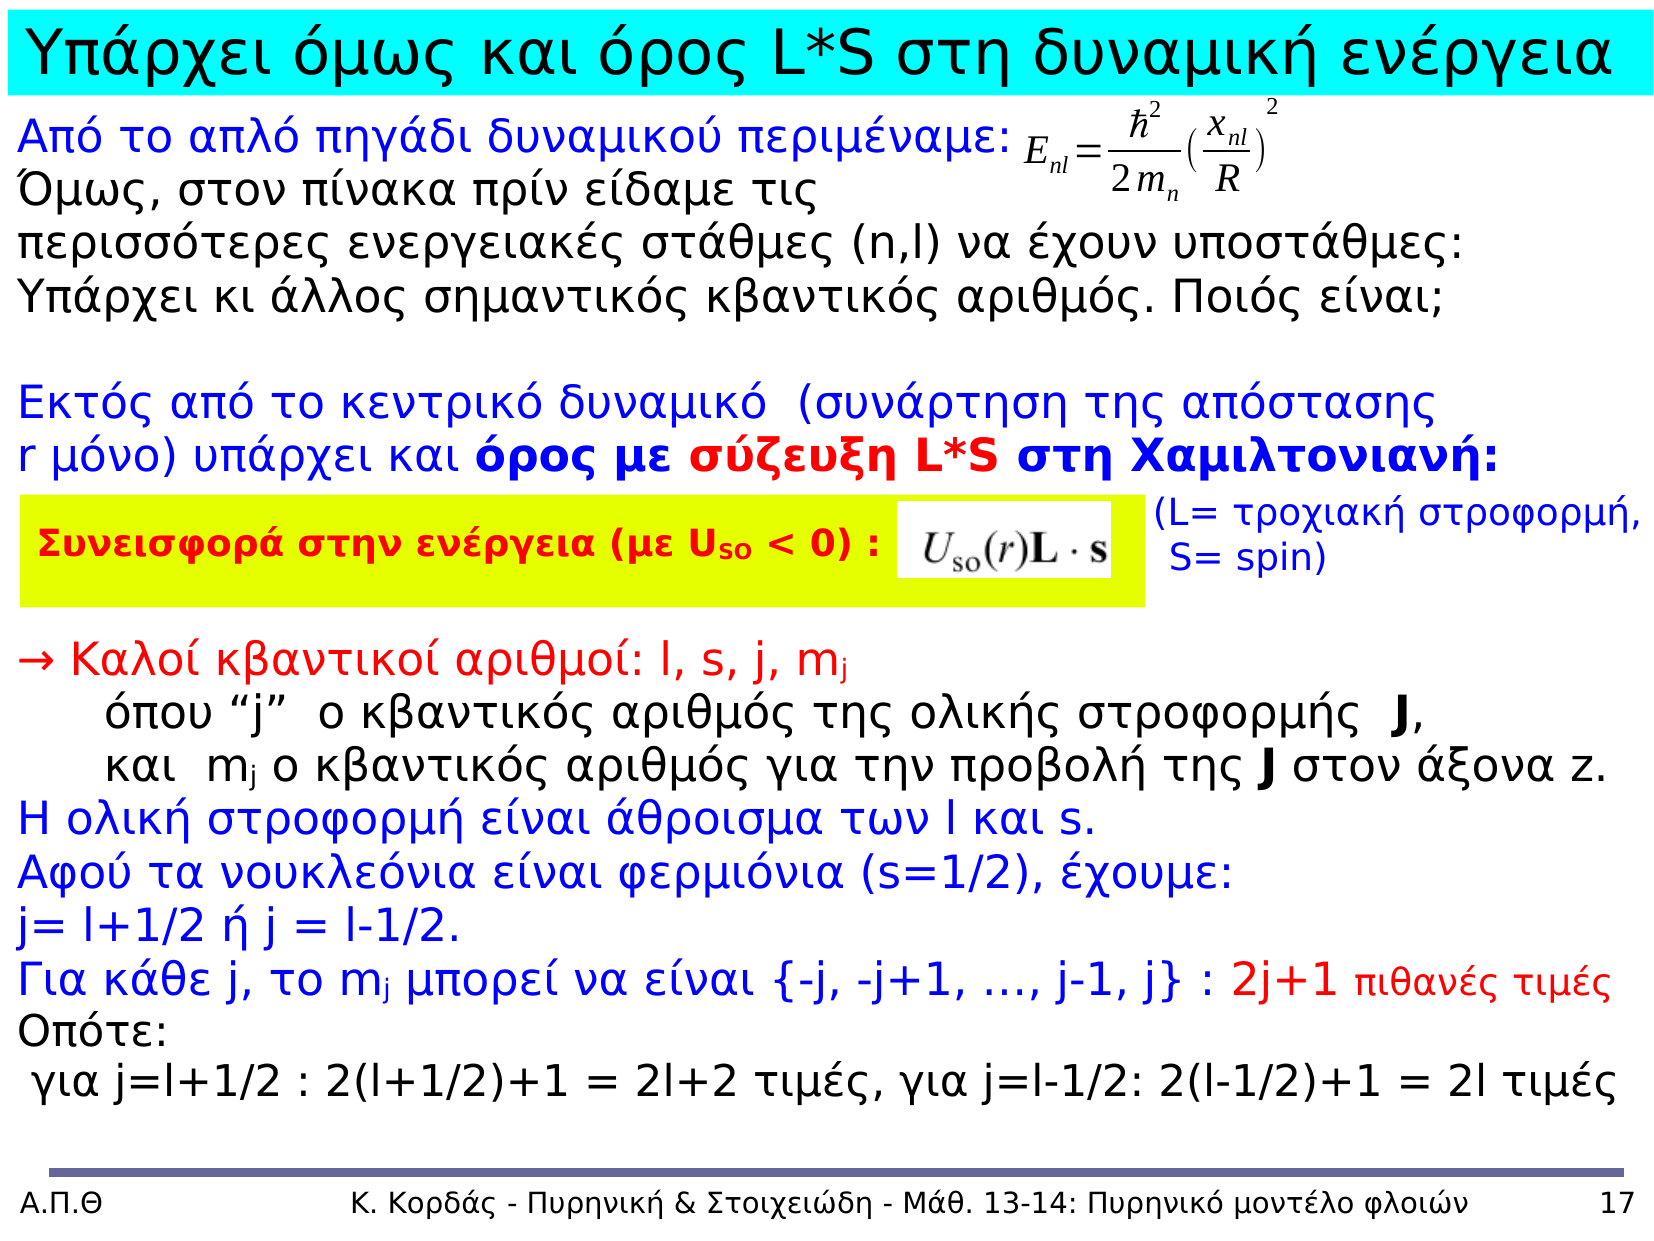

# Υπάρχει όμως και όρος L*S στη δυναμική ενέργεια
Από το απλό πηγάδι δυναμικού περιμέναμε:
Όμως, στον πίνακα πρίν είδαμε τις
περισσότερες ενεργειακές στάθμες (n,l) να έχουν υποστάθμες:
Υπάρχει κι άλλος σημαντικός κβαντικός αριθμός. Ποιός είναι;
Εκτός από το κεντρικό δυναμικό (συνάρτηση της απόστασης
r μόνο) υπάρχει και όρος με σύζευξη L*S στη Χαμιλτονιανή:
 (L= τροχιακή στροφορμή,
 S= spin)
→ Καλοί κβαντικοί αριθμοί: l, s, j, mj
 όπου “j” o κβαντικός αριθμός της ολικής στροφορμής J,
 και mj o κβαντικός αριθμός για την προβολή της J στον άξονα z.
H ολική στροφορμή είναι άθροισμα των l και s.
Αφού τα νουκλεόνια είναι φερμιόνια (s=1/2), έχουμε:
j= l+1/2 ή j = l-1/2.
Για κάθε j, τo mj μπορεί να είναι {-j, -j+1, …, j-1, j} : 2j+1 πιθανές τιμές
Οπότε:
 για j=l+1/2 : 2(l+1/2)+1 = 2l+2 τιμές, για j=l-1/2: 2(l-1/2)+1 = 2l τιμές
Συνεισφορά στην ενέργεια (με USO < 0) :
Α.Π.Θ
Κ. Κορδάς - Πυρηνική & Στοιχειώδη - Μάθ. 13-14: Πυρηνικό μοντέλο φλοιών
17